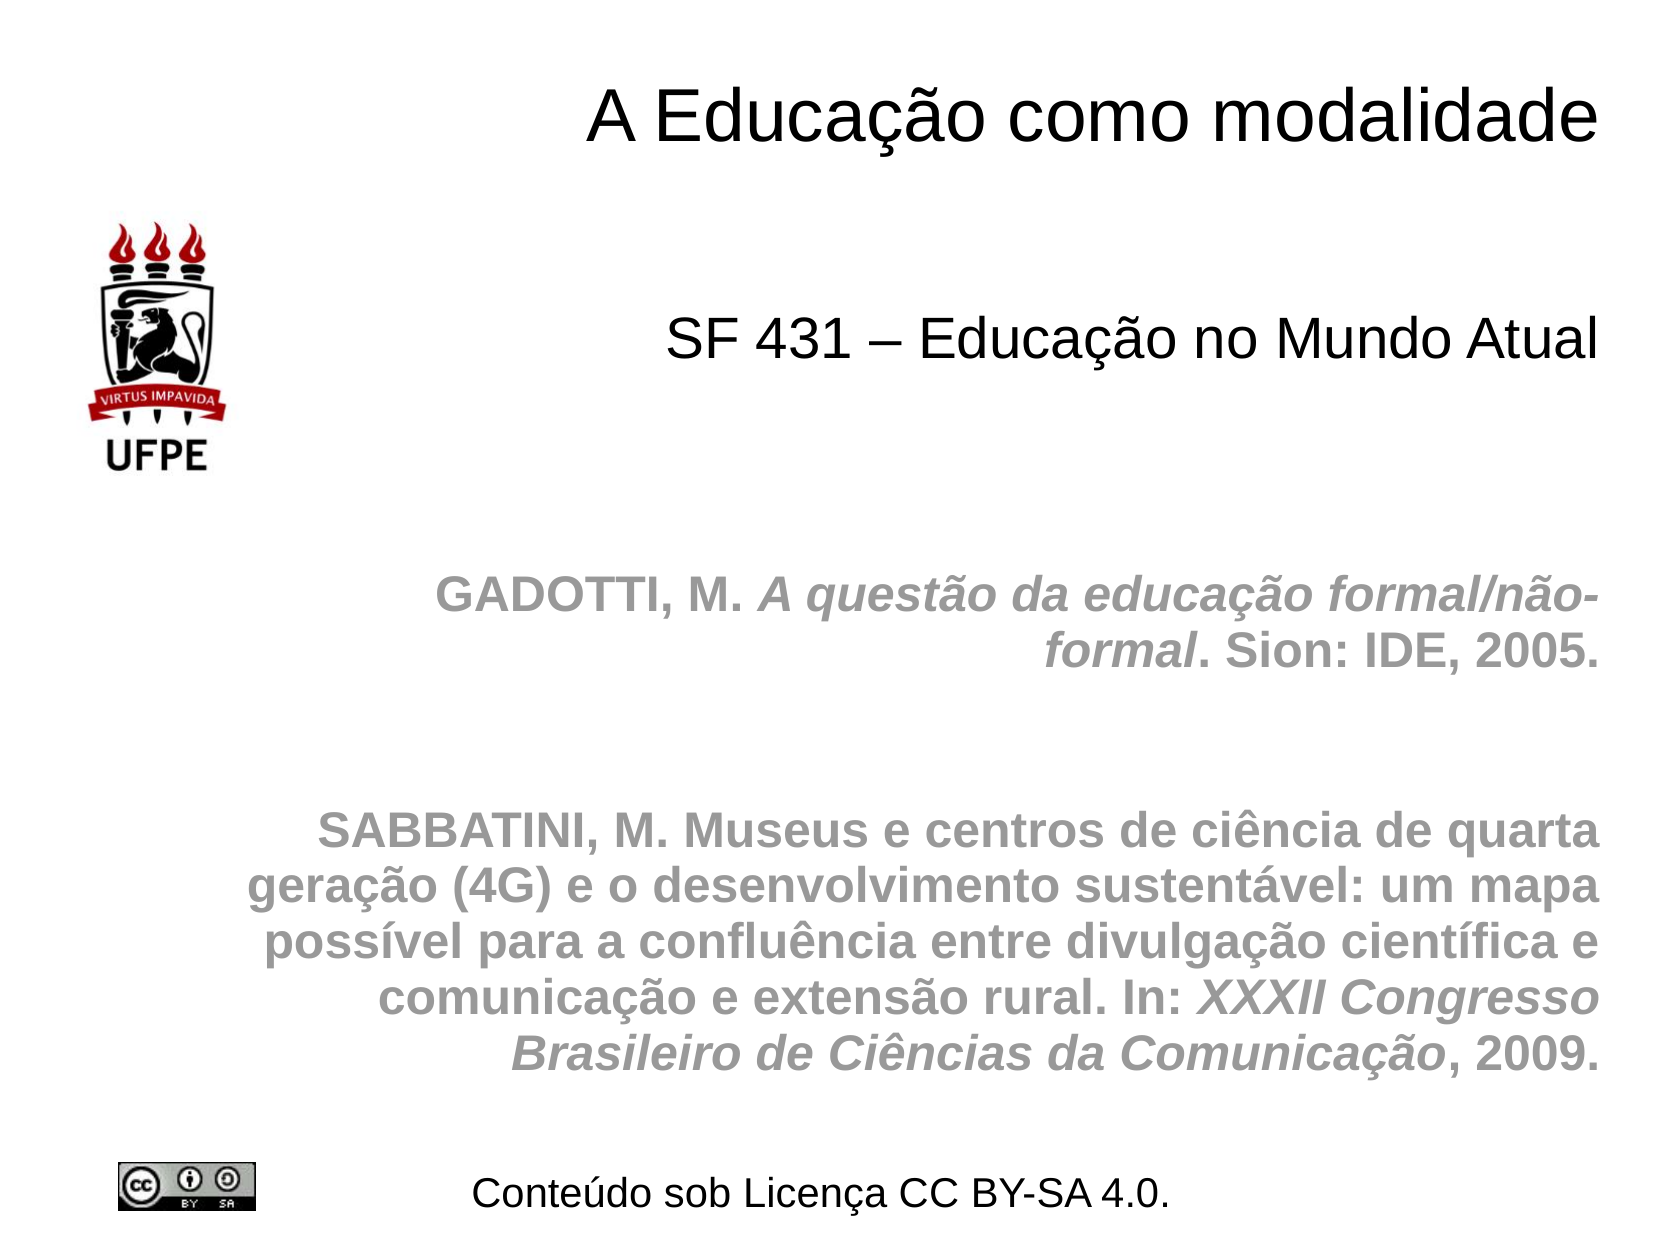

# A Educação como modalidade
SF 431 – Educação no Mundo Atual
GADOTTI, M. A questão da educação formal/não-formal. Sion: IDE, 2005.
SABBATINI, M. Museus e centros de ciência de quarta geração (4G) e o desenvolvimento sustentável: um mapa possível para a confluência entre divulgação científica e comunicação e extensão rural. In: XXXII Congresso Brasileiro de Ciências da Comunicação, 2009.
Conteúdo sob Licença CC BY-SA 4.0.